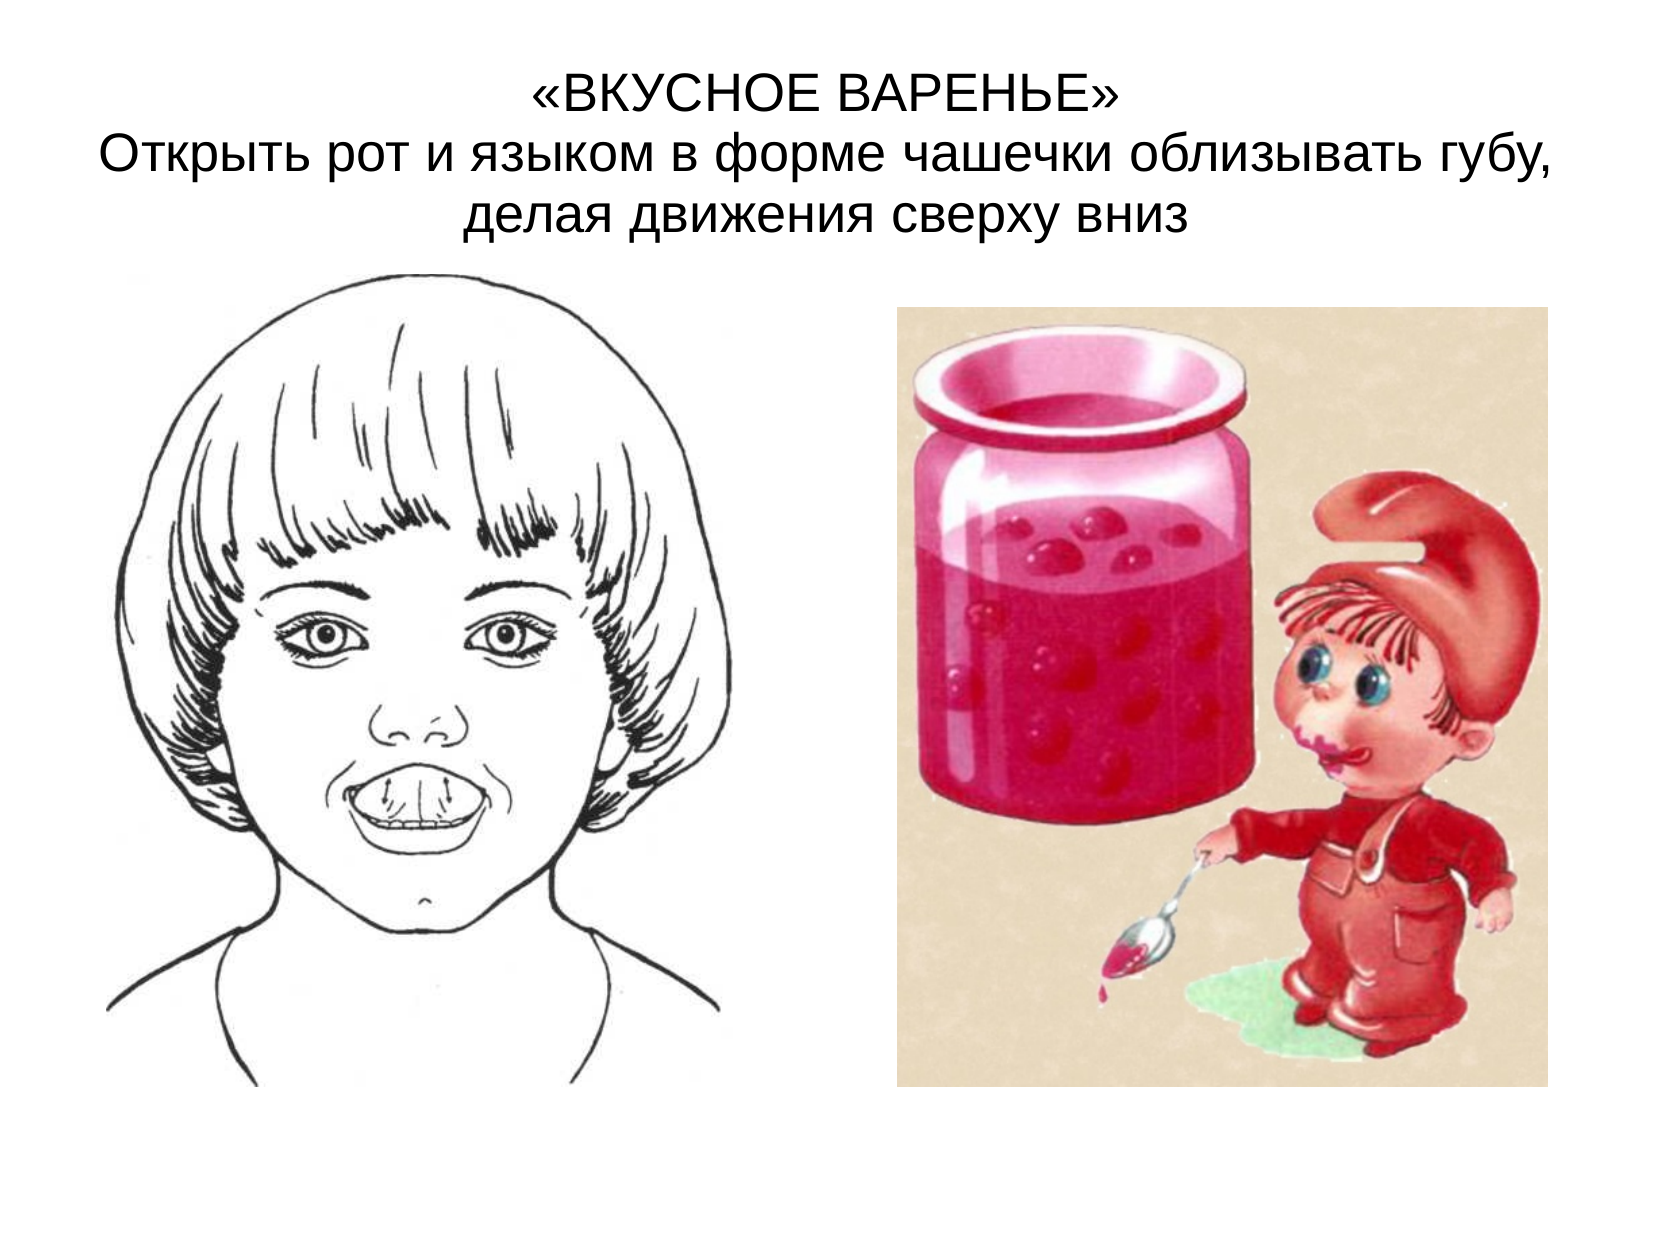

# «ВКУСНОЕ ВАРЕНЬЕ» Открыть рот и языком в форме чашечки облизывать губу, делая движения сверху вниз